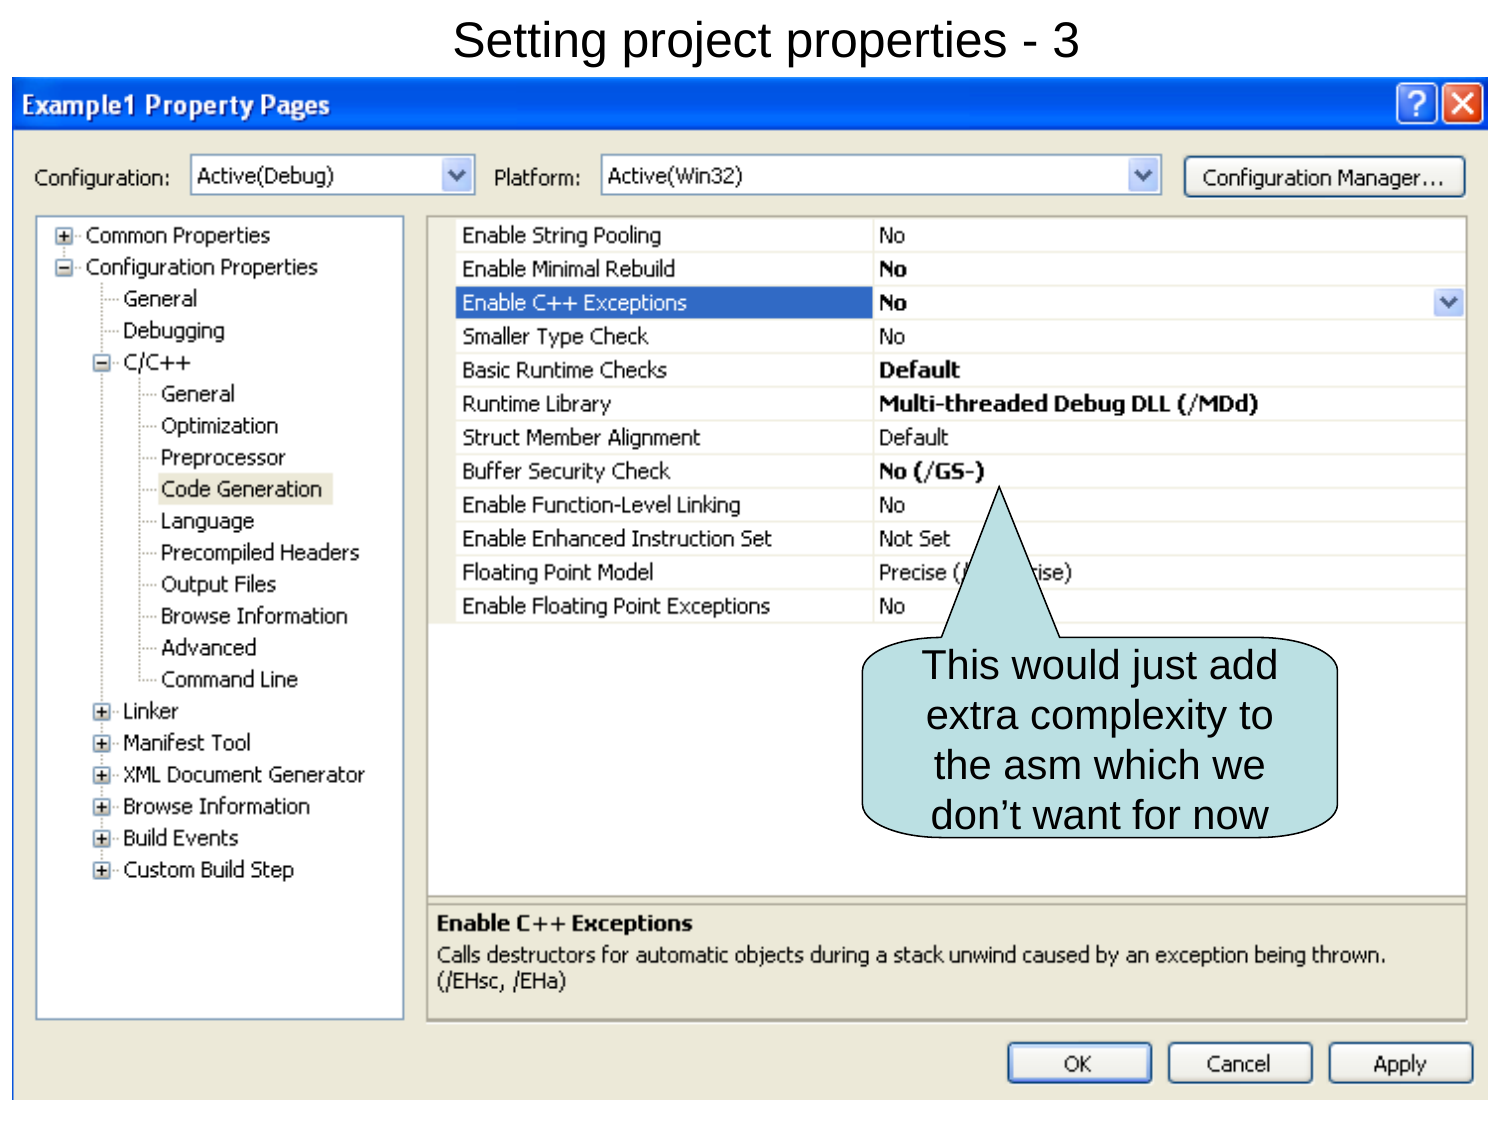

Setting project properties - 3
# Setting project properties 3
This would just add extra complexity to the asm which we don’t want for now